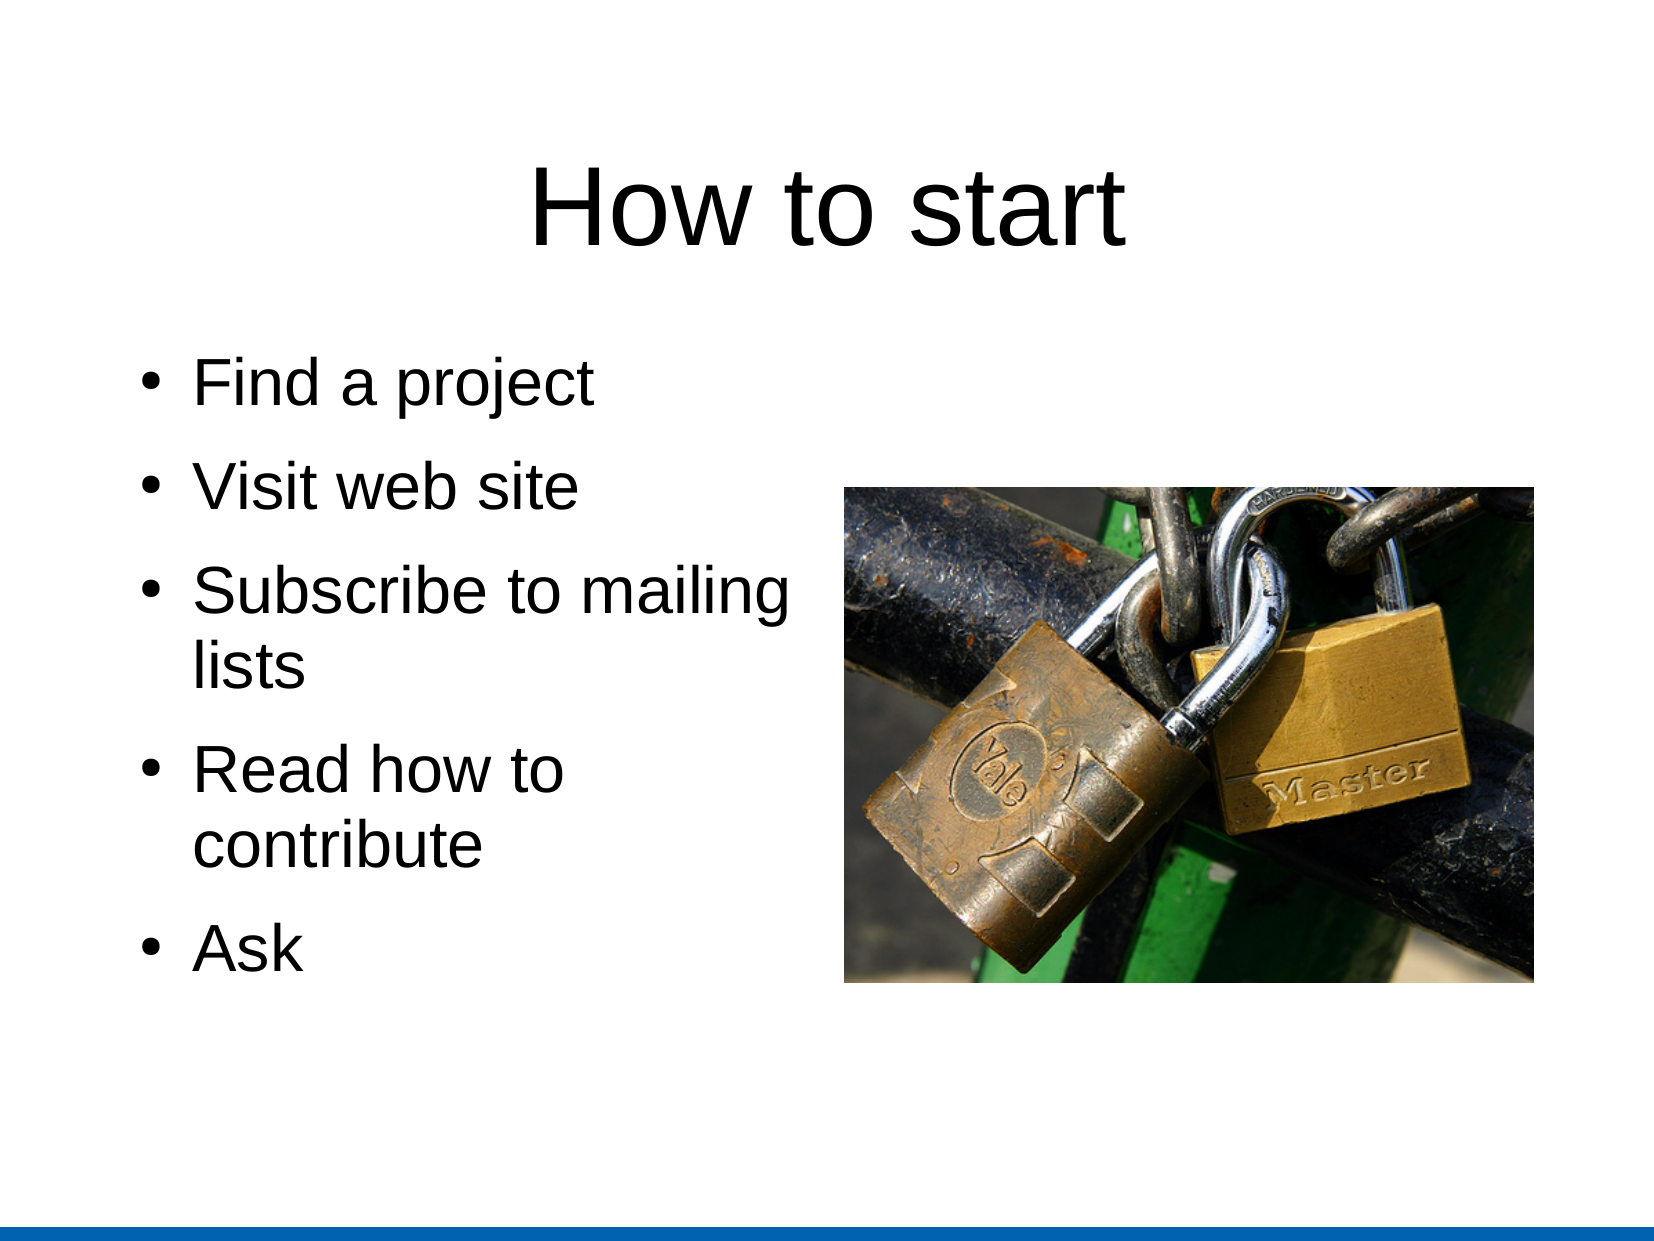

# How to start
Find a project
Visit web site
Subscribe to mailing lists
Read how to contribute
Ask